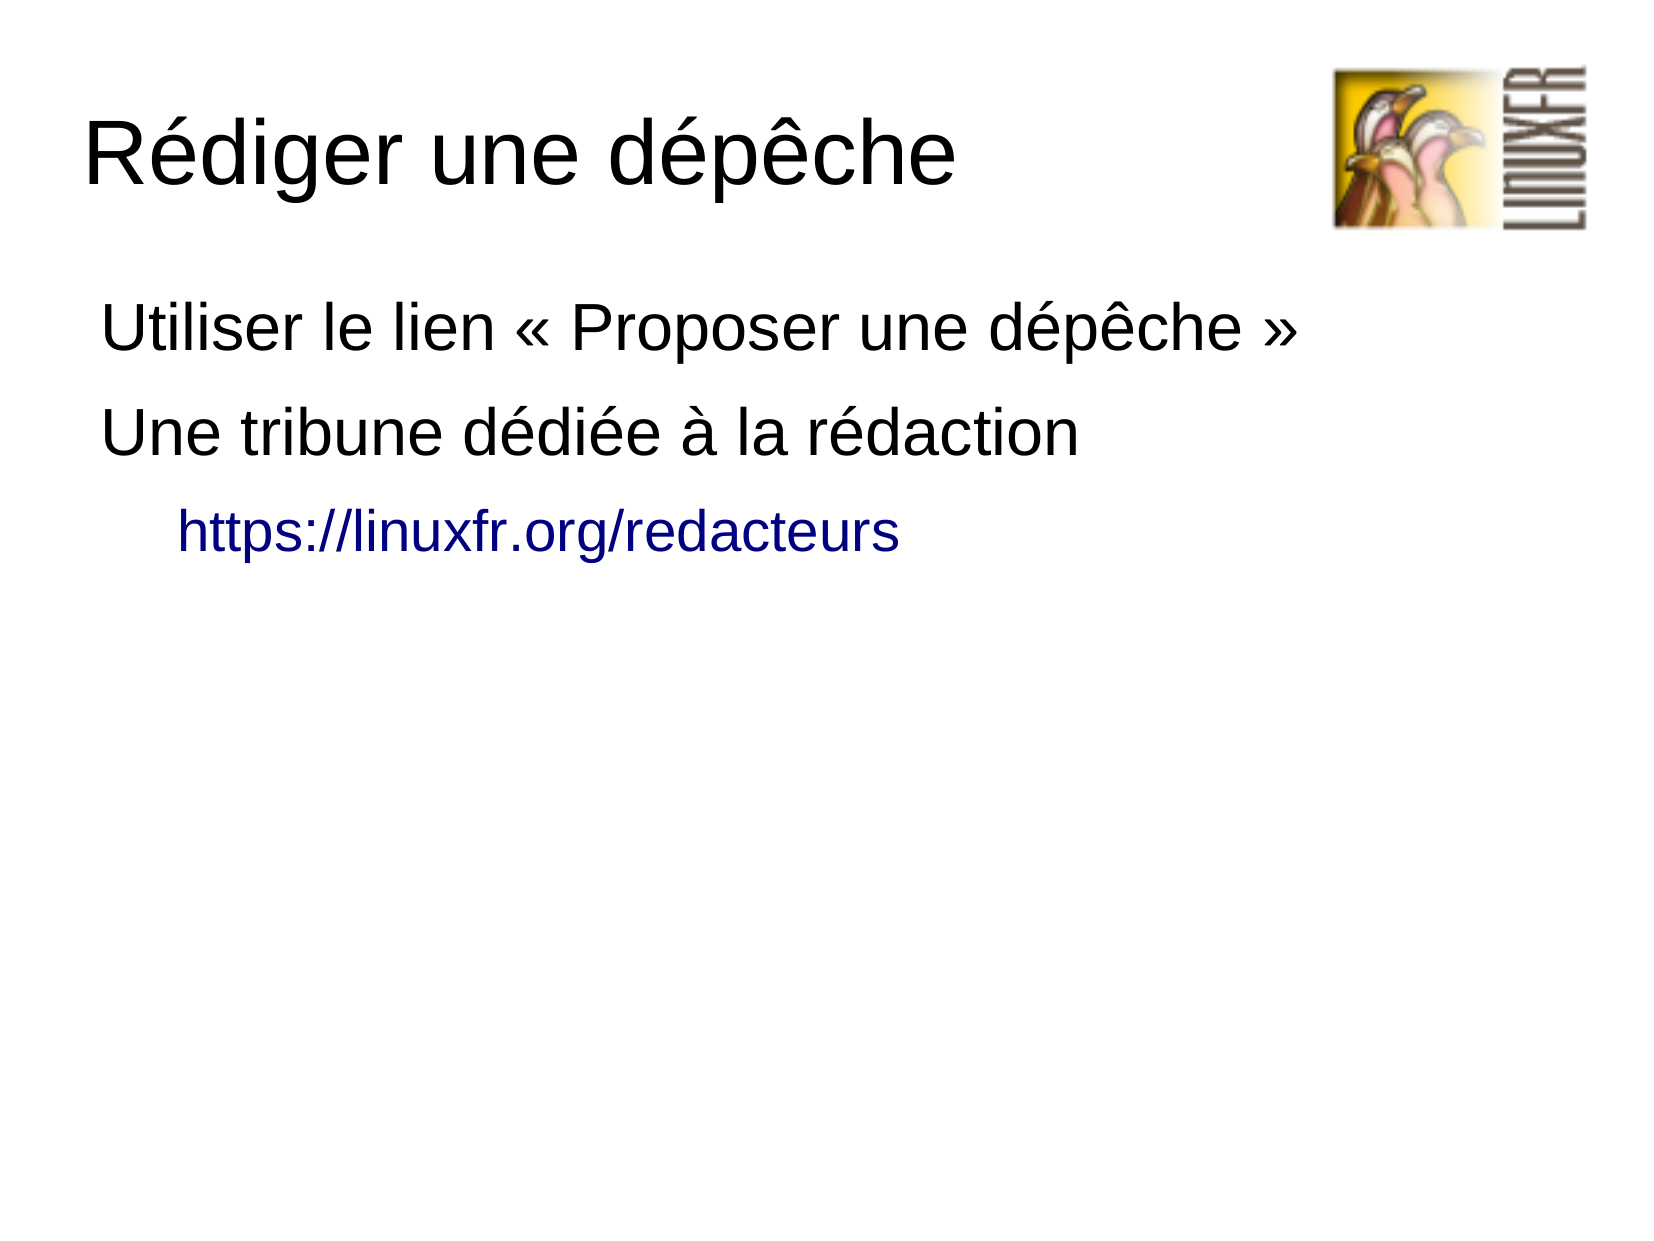

# Rédiger une dépêche
Utiliser le lien « Proposer une dépêche »
Une tribune dédiée à la rédaction
https://linuxfr.org/redacteurs